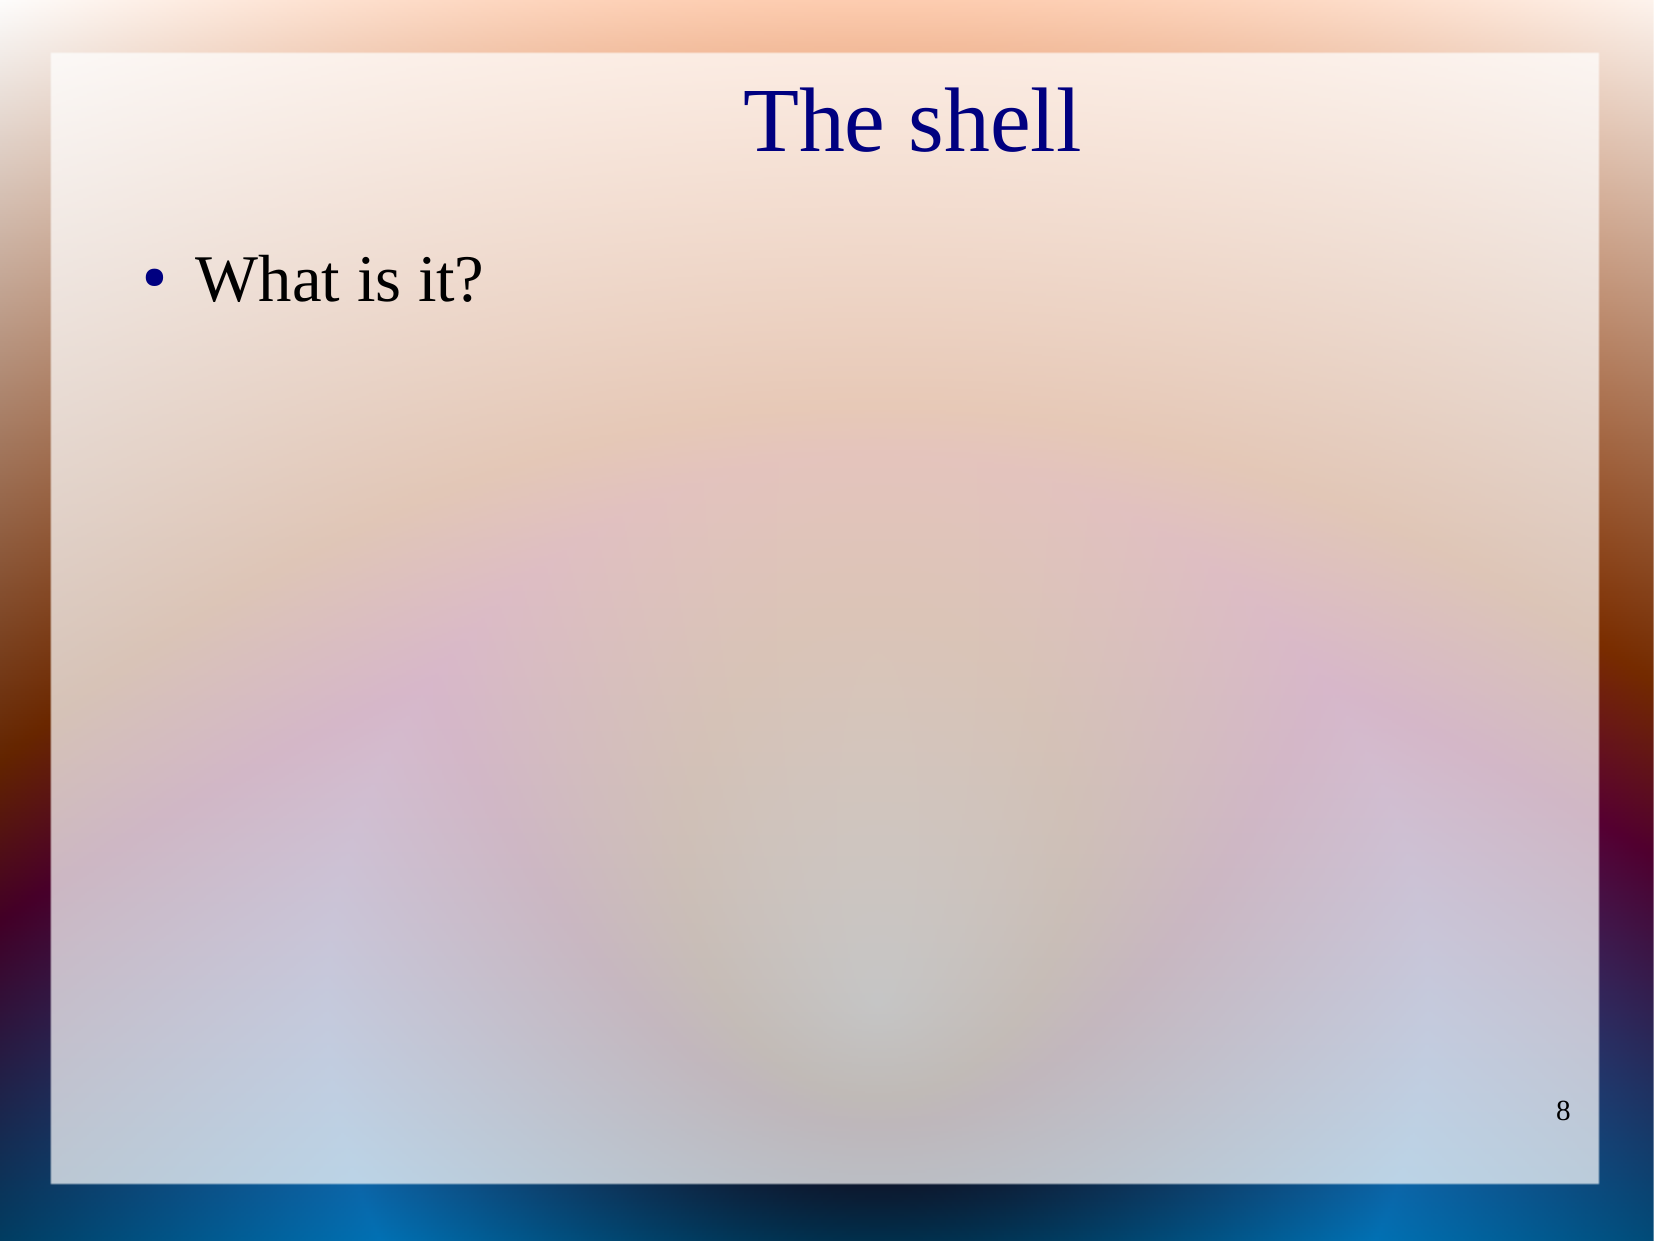

# The shell
What is it?
8